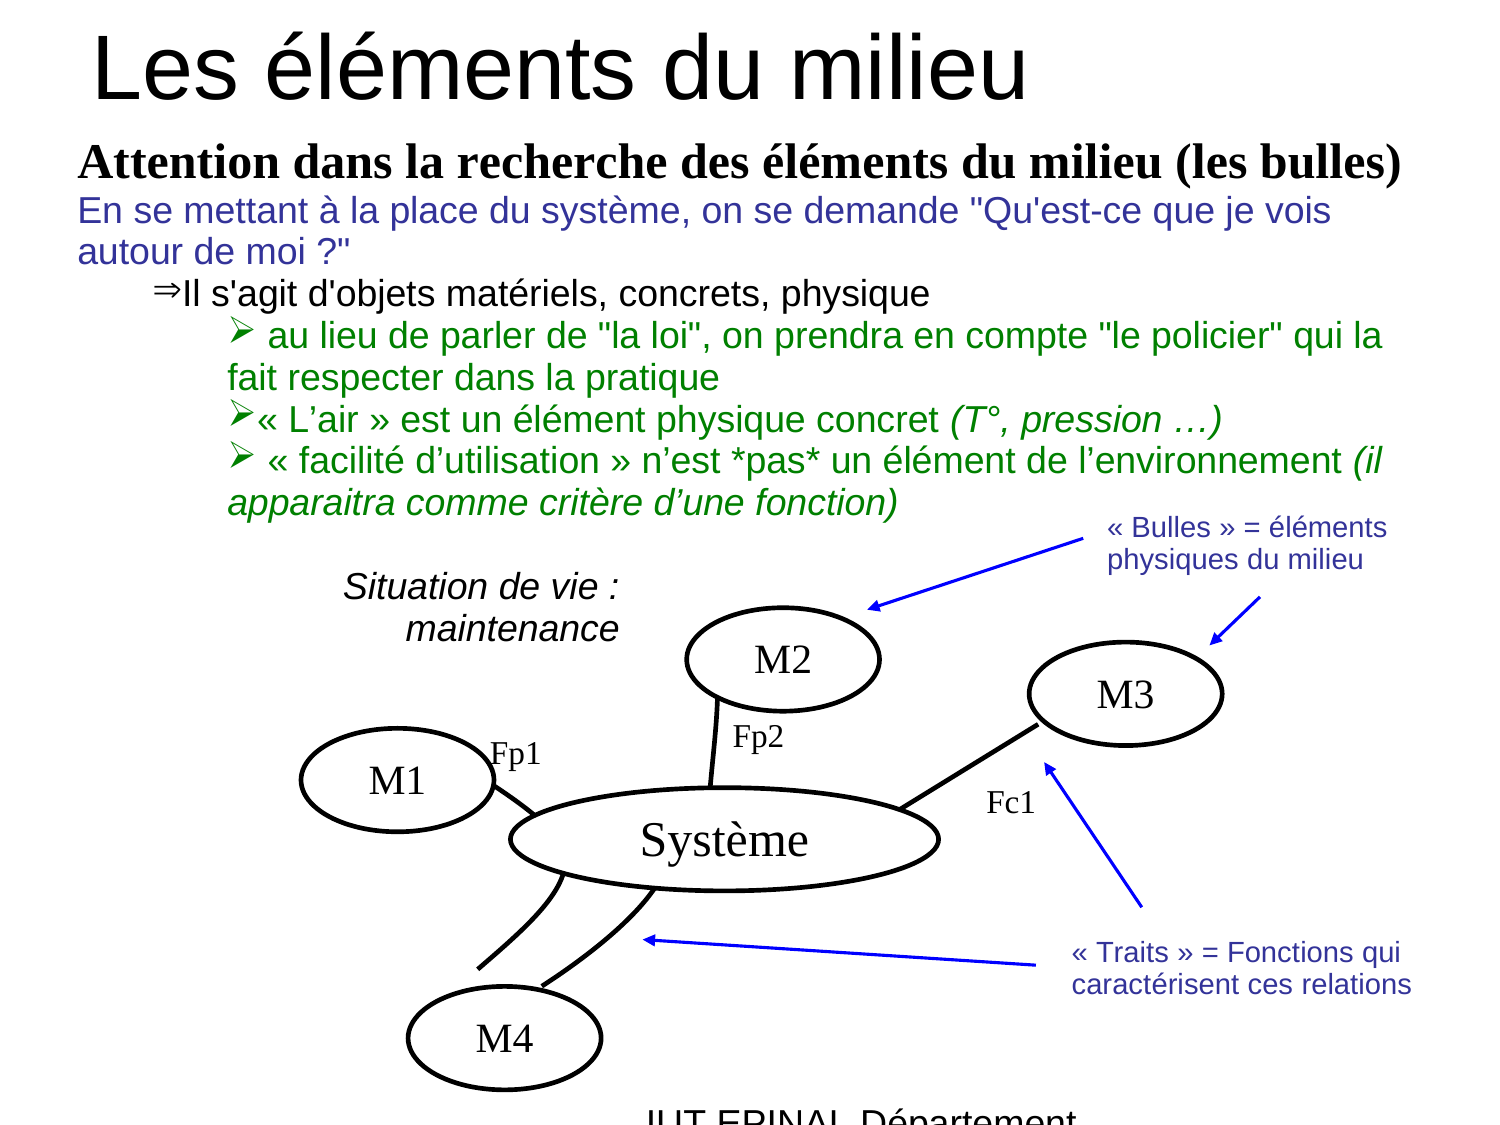

Les éléments du milieu
Attention dans la recherche des éléments du milieu (les bulles)
En se mettant à la place du système, on se demande "Qu'est-ce que je vois autour de moi ?"
Il s'agit d'objets matériels, concrets, physique
 au lieu de parler de "la loi", on prendra en compte "le policier" qui la fait respecter dans la pratique
« L’air » est un élément physique concret (T°, pression …)
 « facilité d’utilisation » n’est *pas* un élément de l’environnement (il apparaitra comme critère d’une fonction)
« Bulles » = éléments physiques du milieu
Situation de vie : maintenance
M2
M3
M1
M4
Fp2
Fp1
Fc1
« Traits » = Fonctions qui caractérisent ces relations
Système